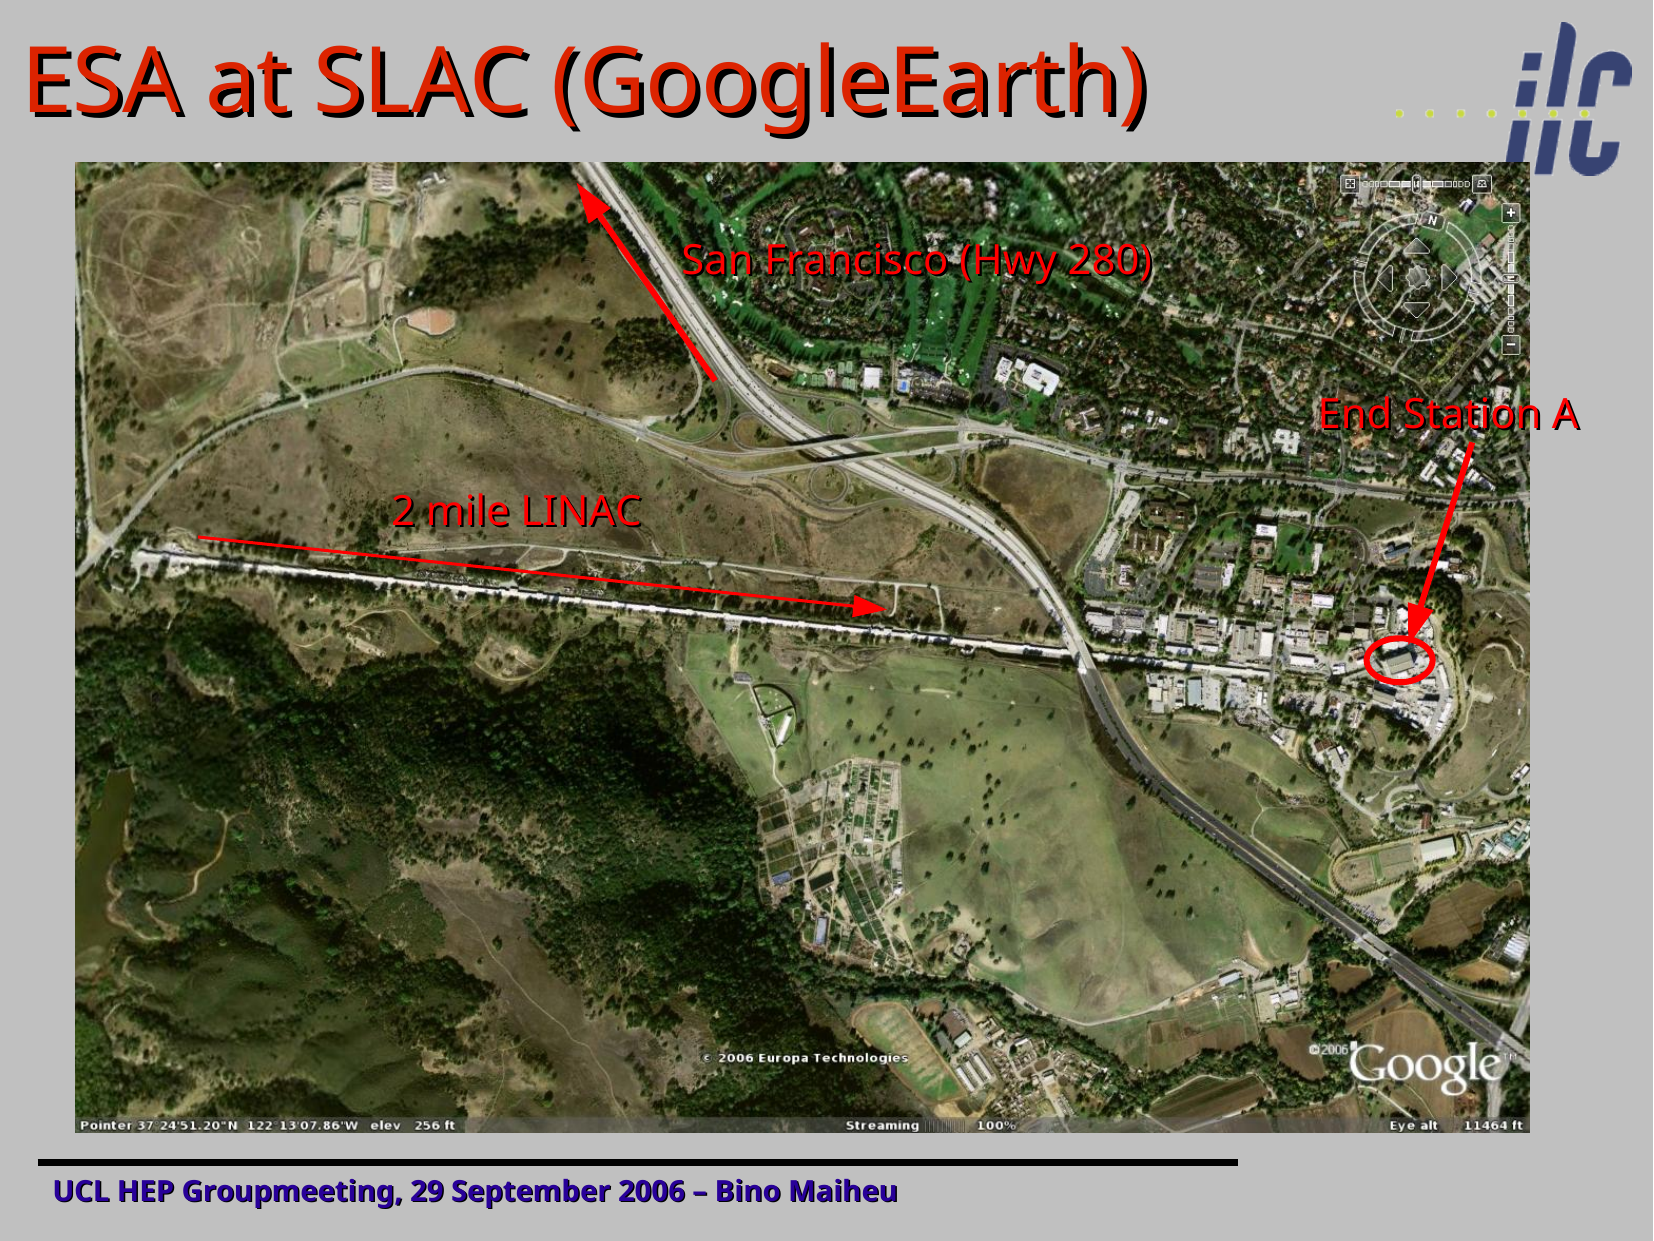

# ESA at SLAC (GoogleEarth)
San Francisco (Hwy 280)
End Station A
2 mile LINAC
UCL HEP Groupmeeting, 29 September 2006 – Bino Maiheu